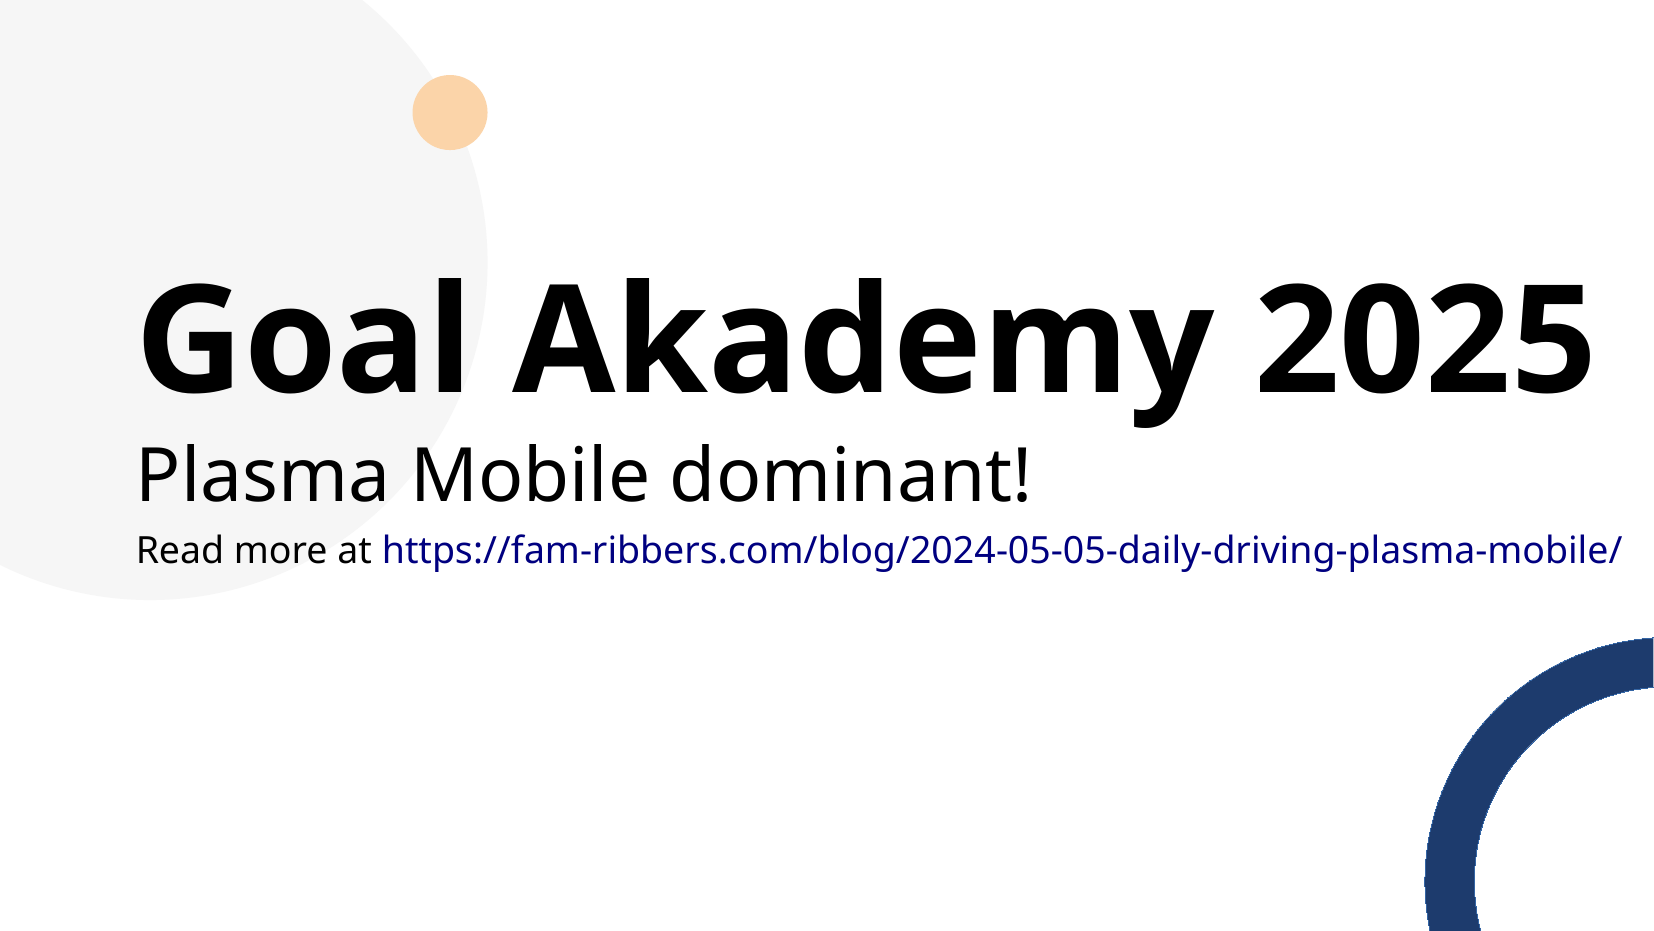

Goal Akademy 2025
Plasma Mobile dominant!
Read more at https://fam-ribbers.com/blog/2024-05-05-daily-driving-plasma-mobile/